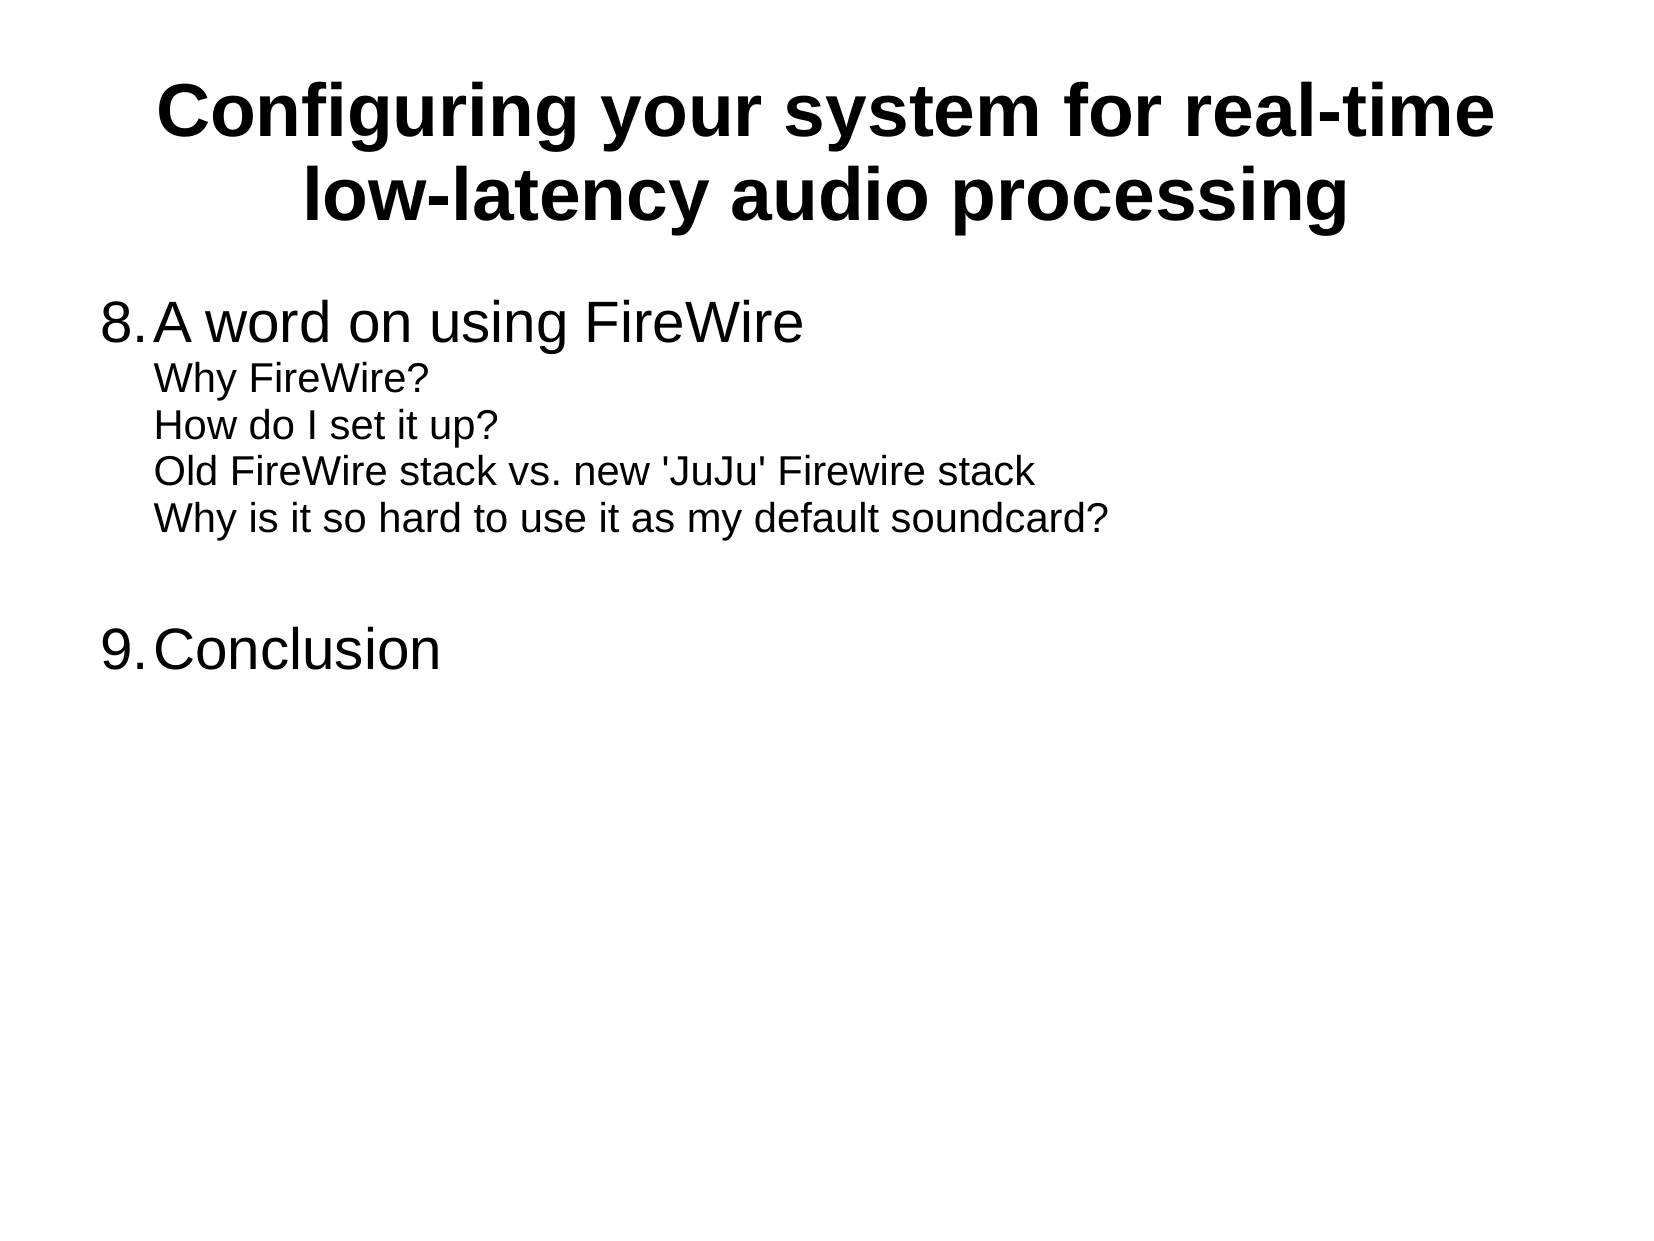

# Configuring your system for real-time low-latency audio processing
A word on using FireWire
Why FireWire?
How do I set it up?
Old FireWire stack vs. new 'JuJu' Firewire stack
Why is it so hard to use it as my default soundcard?
Conclusion